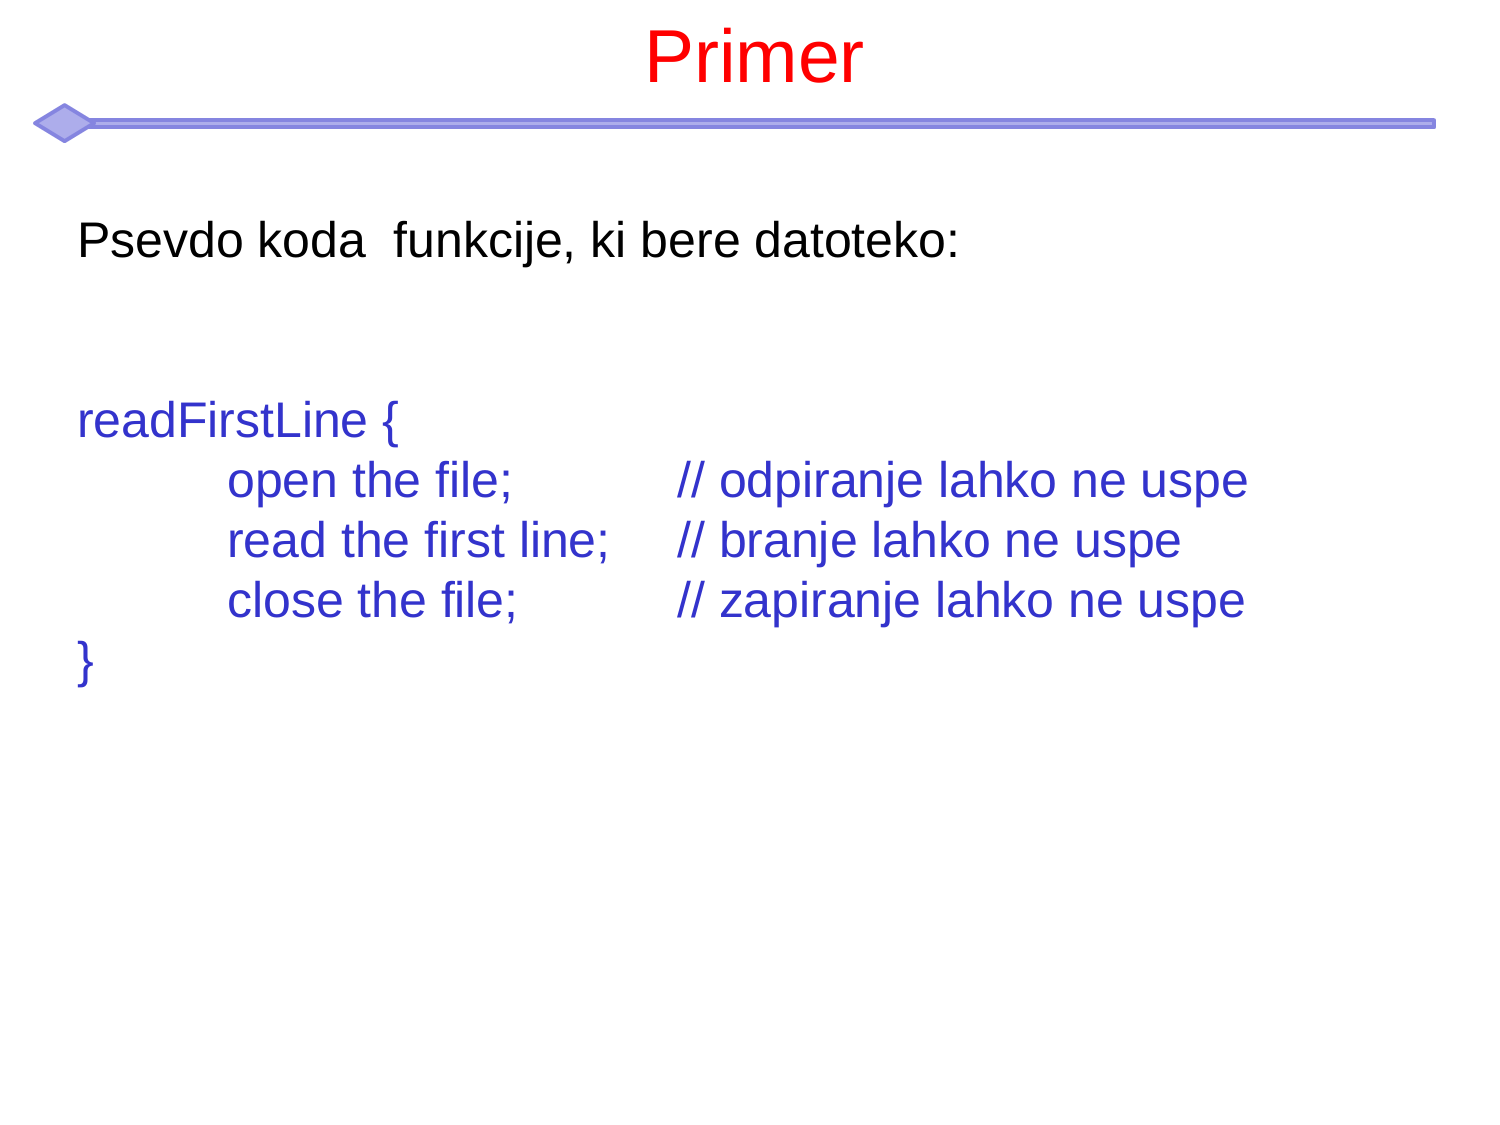

# Primer
Psevdo koda funkcije, ki bere datoteko:
readFirstLine {
	open the file;		// odpiranje lahko ne uspe
	read the first line;	// branje lahko ne uspe
	close the file;		// zapiranje lahko ne uspe
}